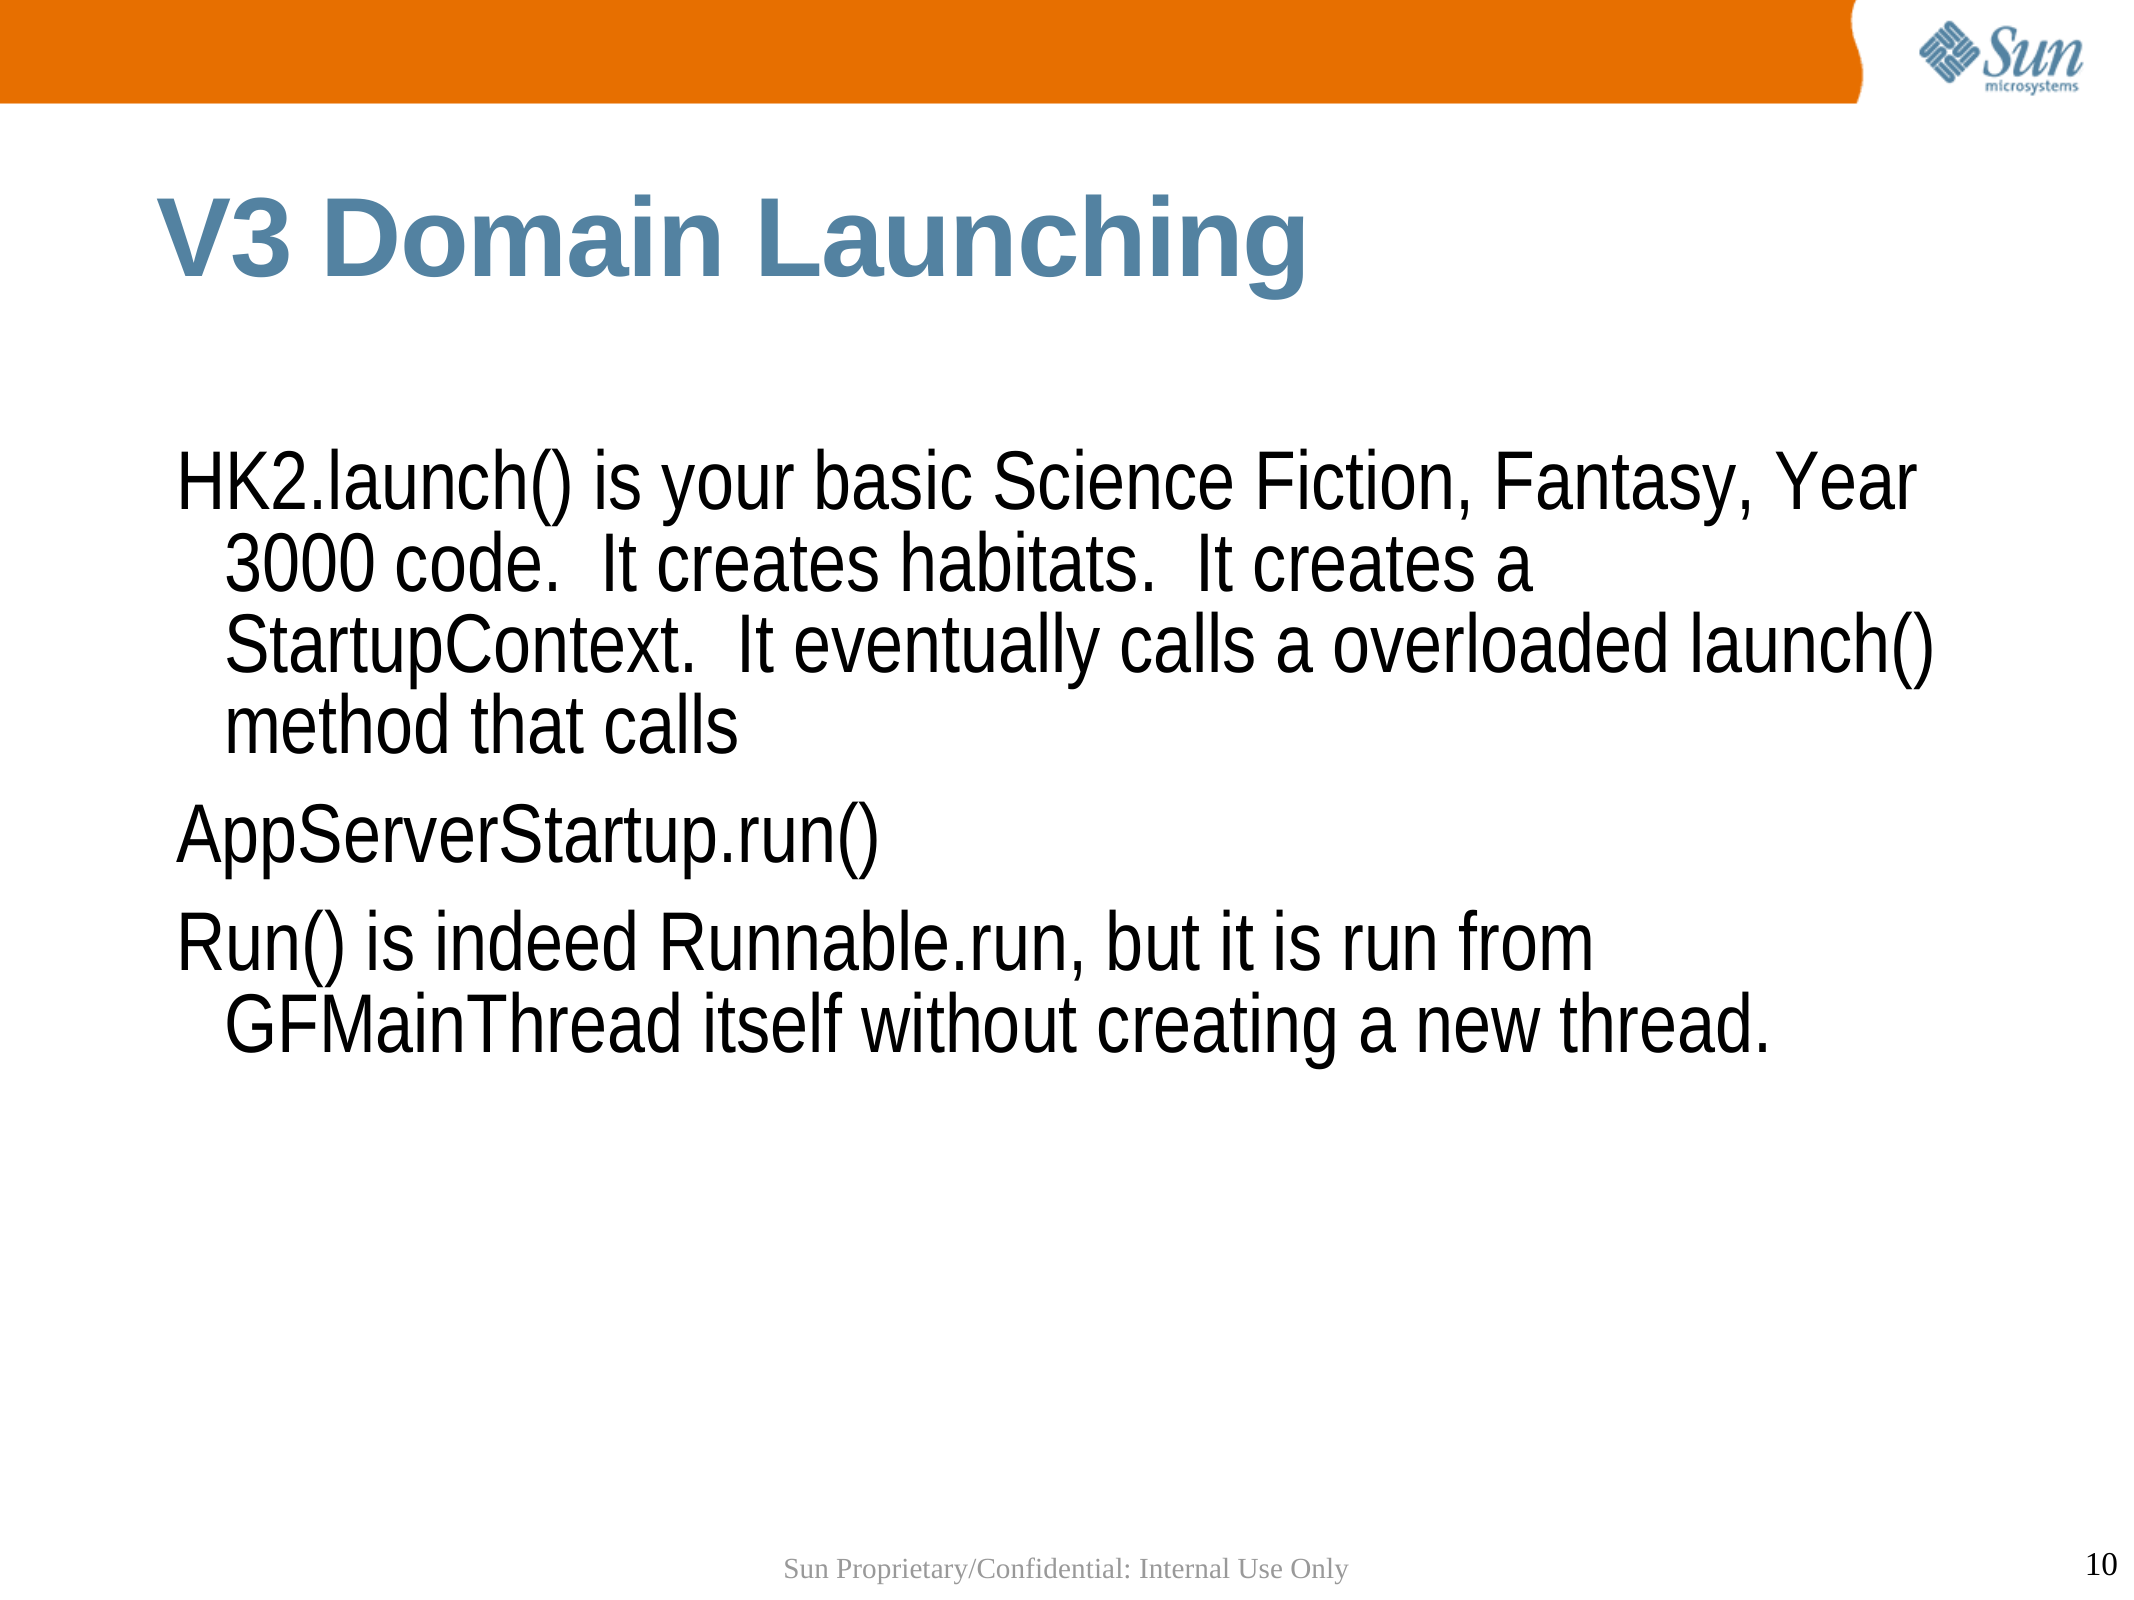

# V3 Domain Launching
HK2.launch() is your basic Science Fiction, Fantasy, Year 3000 code. It creates habitats. It creates a StartupContext. It eventually calls a overloaded launch() method that calls
AppServerStartup.run()
Run() is indeed Runnable.run, but it is run from GFMainThread itself without creating a new thread.